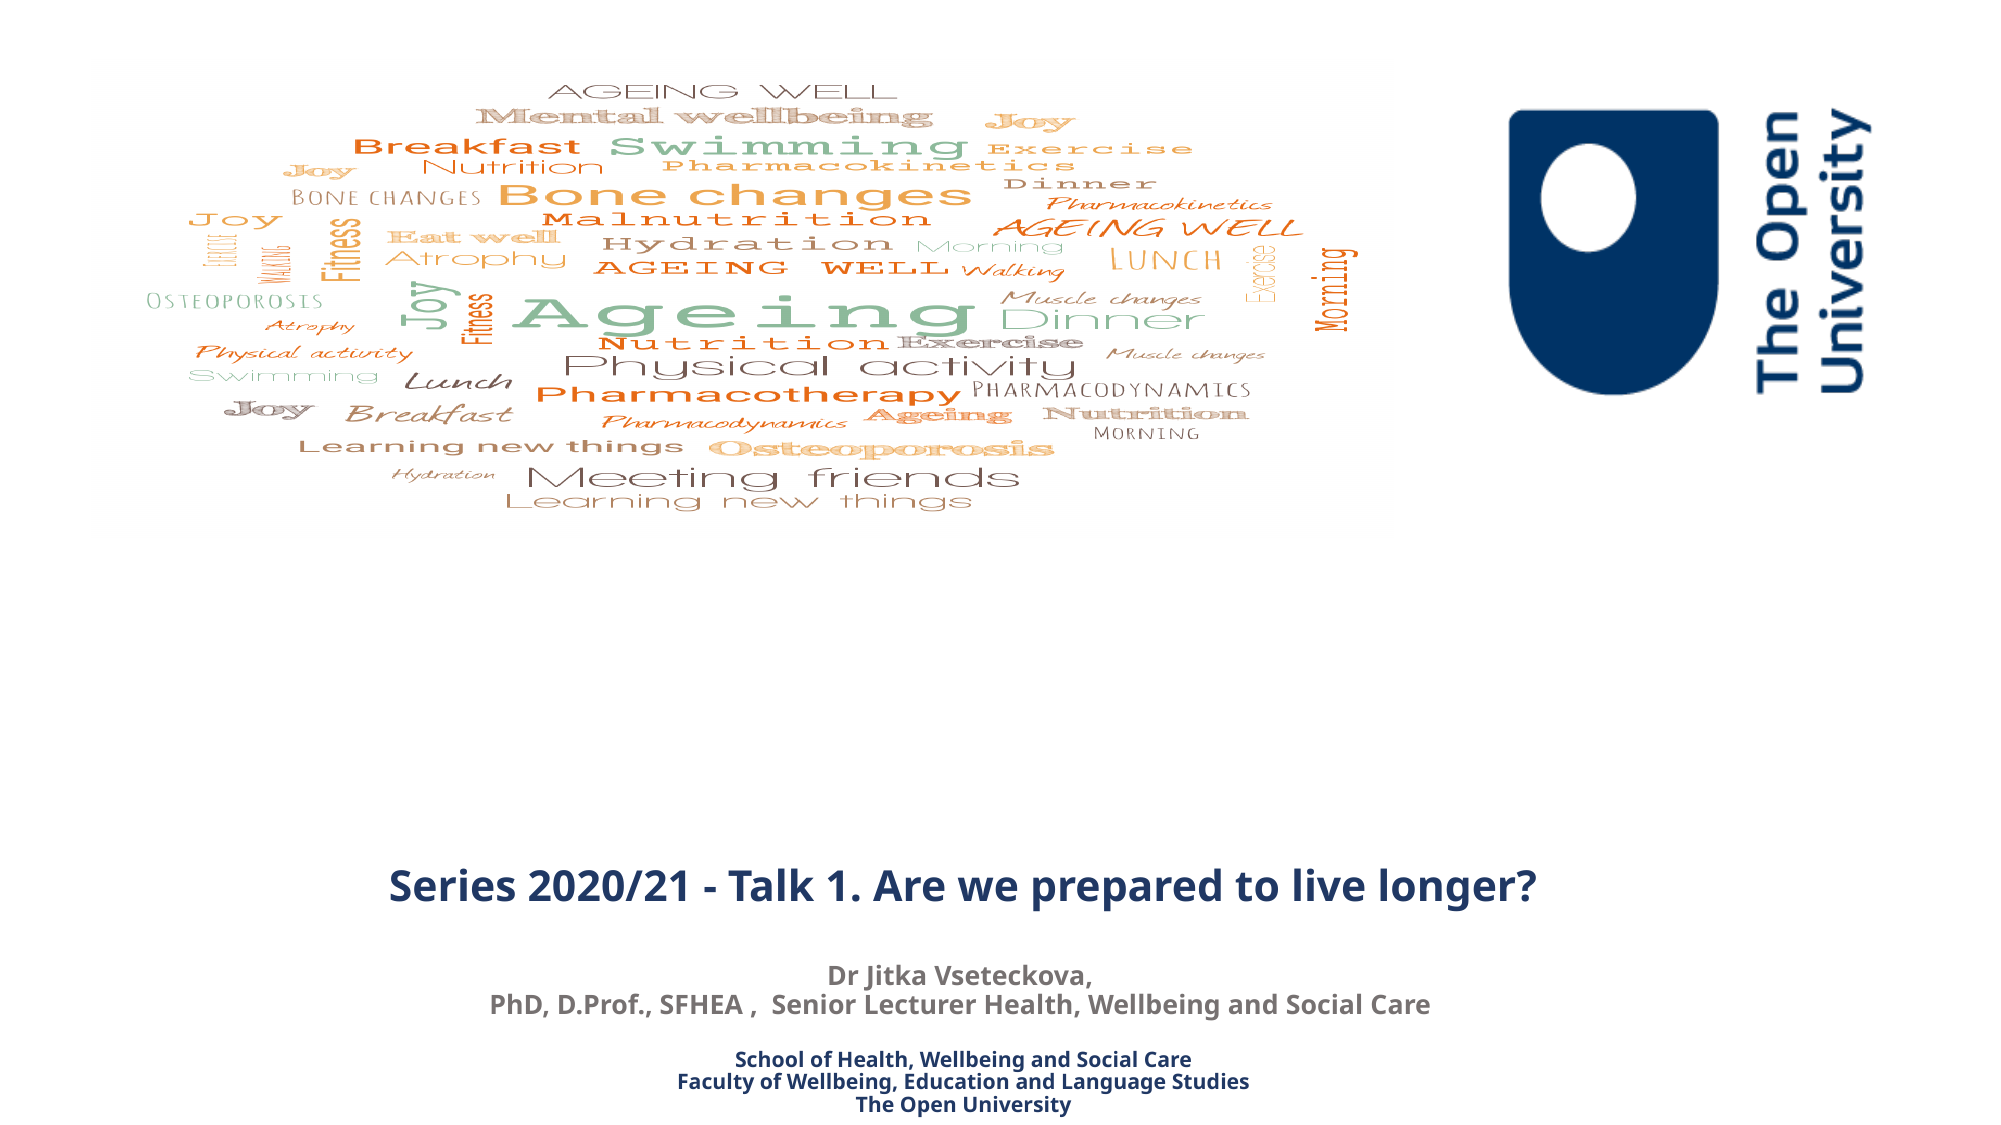

# Series 2020/21 - Talk 1. Are we prepared to live longer? Dr Jitka Vseteckova, PhD, D.Prof., SFHEA , Senior Lecturer Health, Wellbeing and Social Care School of Health, Wellbeing and Social Care Faculty of Wellbeing, Education and Language Studies The Open University